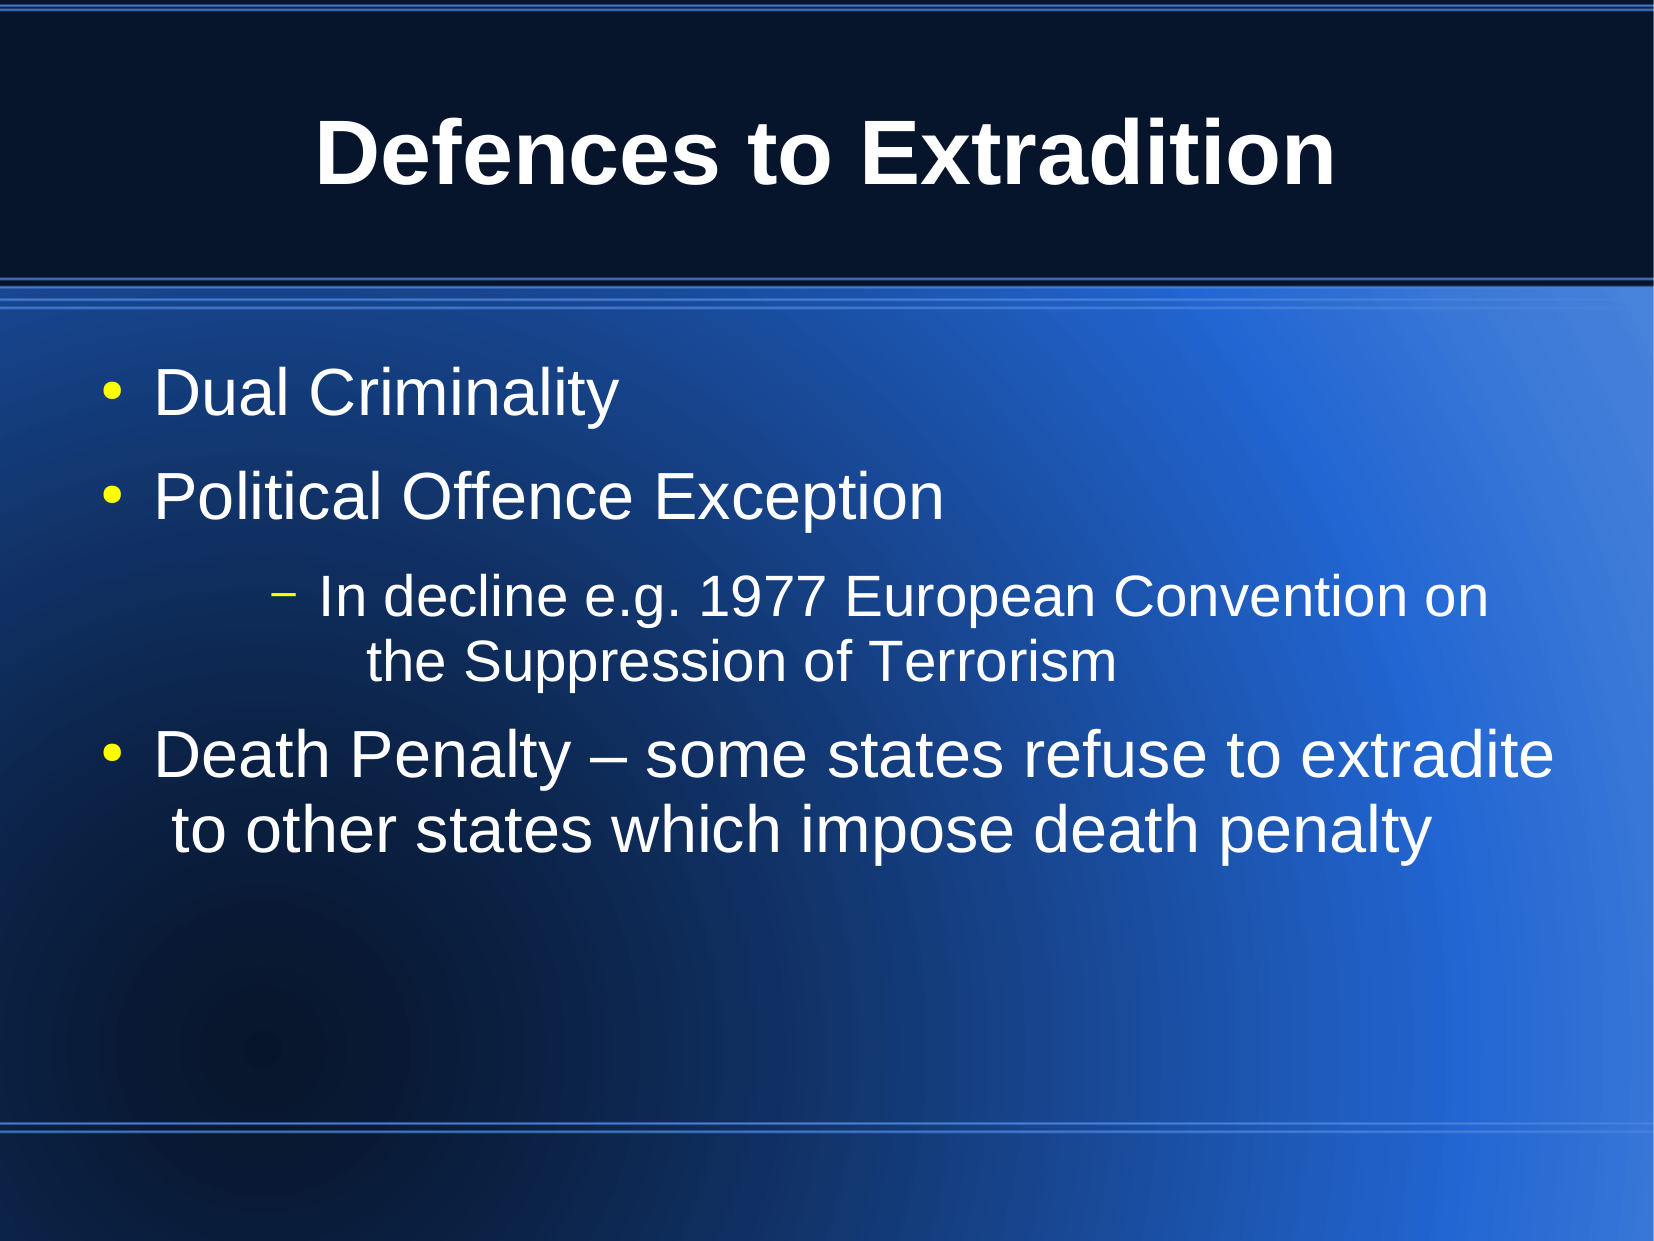

# Defences to Extradition
Dual Criminality
Political Offence Exception
In decline e.g. 1977 European Convention on the Suppression of Terrorism
Death Penalty – some states refuse to extradite to other states which impose death penalty